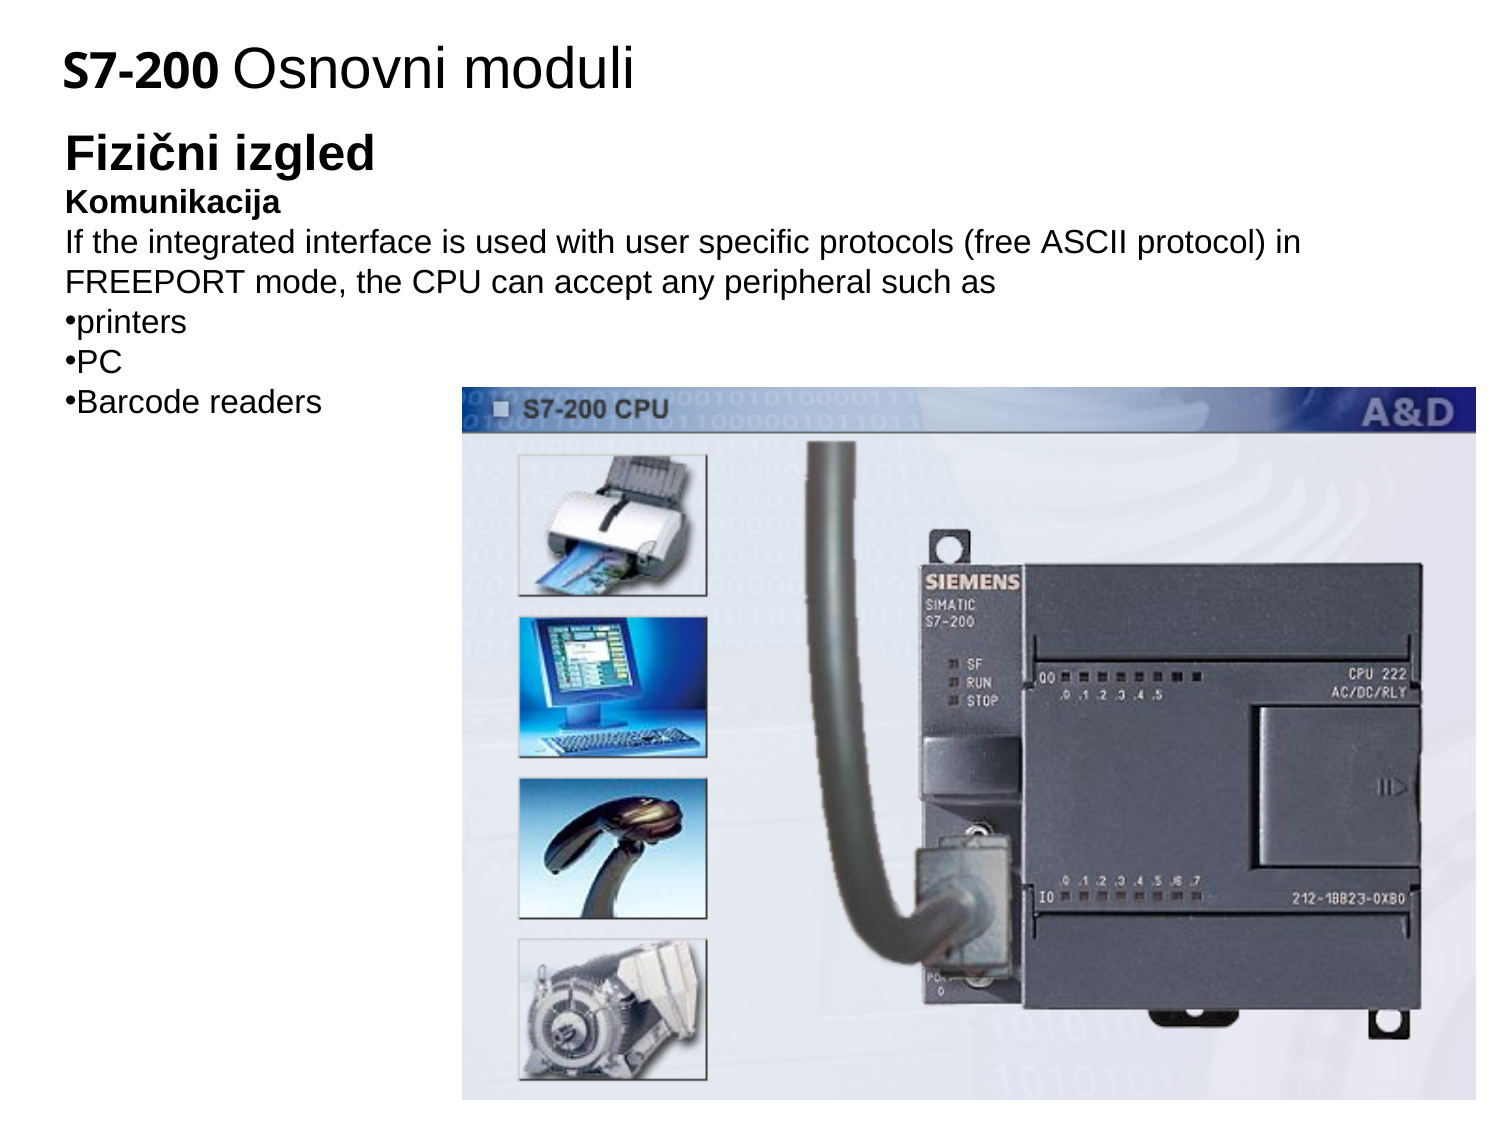

S7-200 Osnovni moduli
Fizični izgled
Komunikacija
If the integrated interface is used with user specific protocols (free ASCII protocol) in FREEPORT mode, the CPU can accept any peripheral such as
printers
PC
Barcode readers